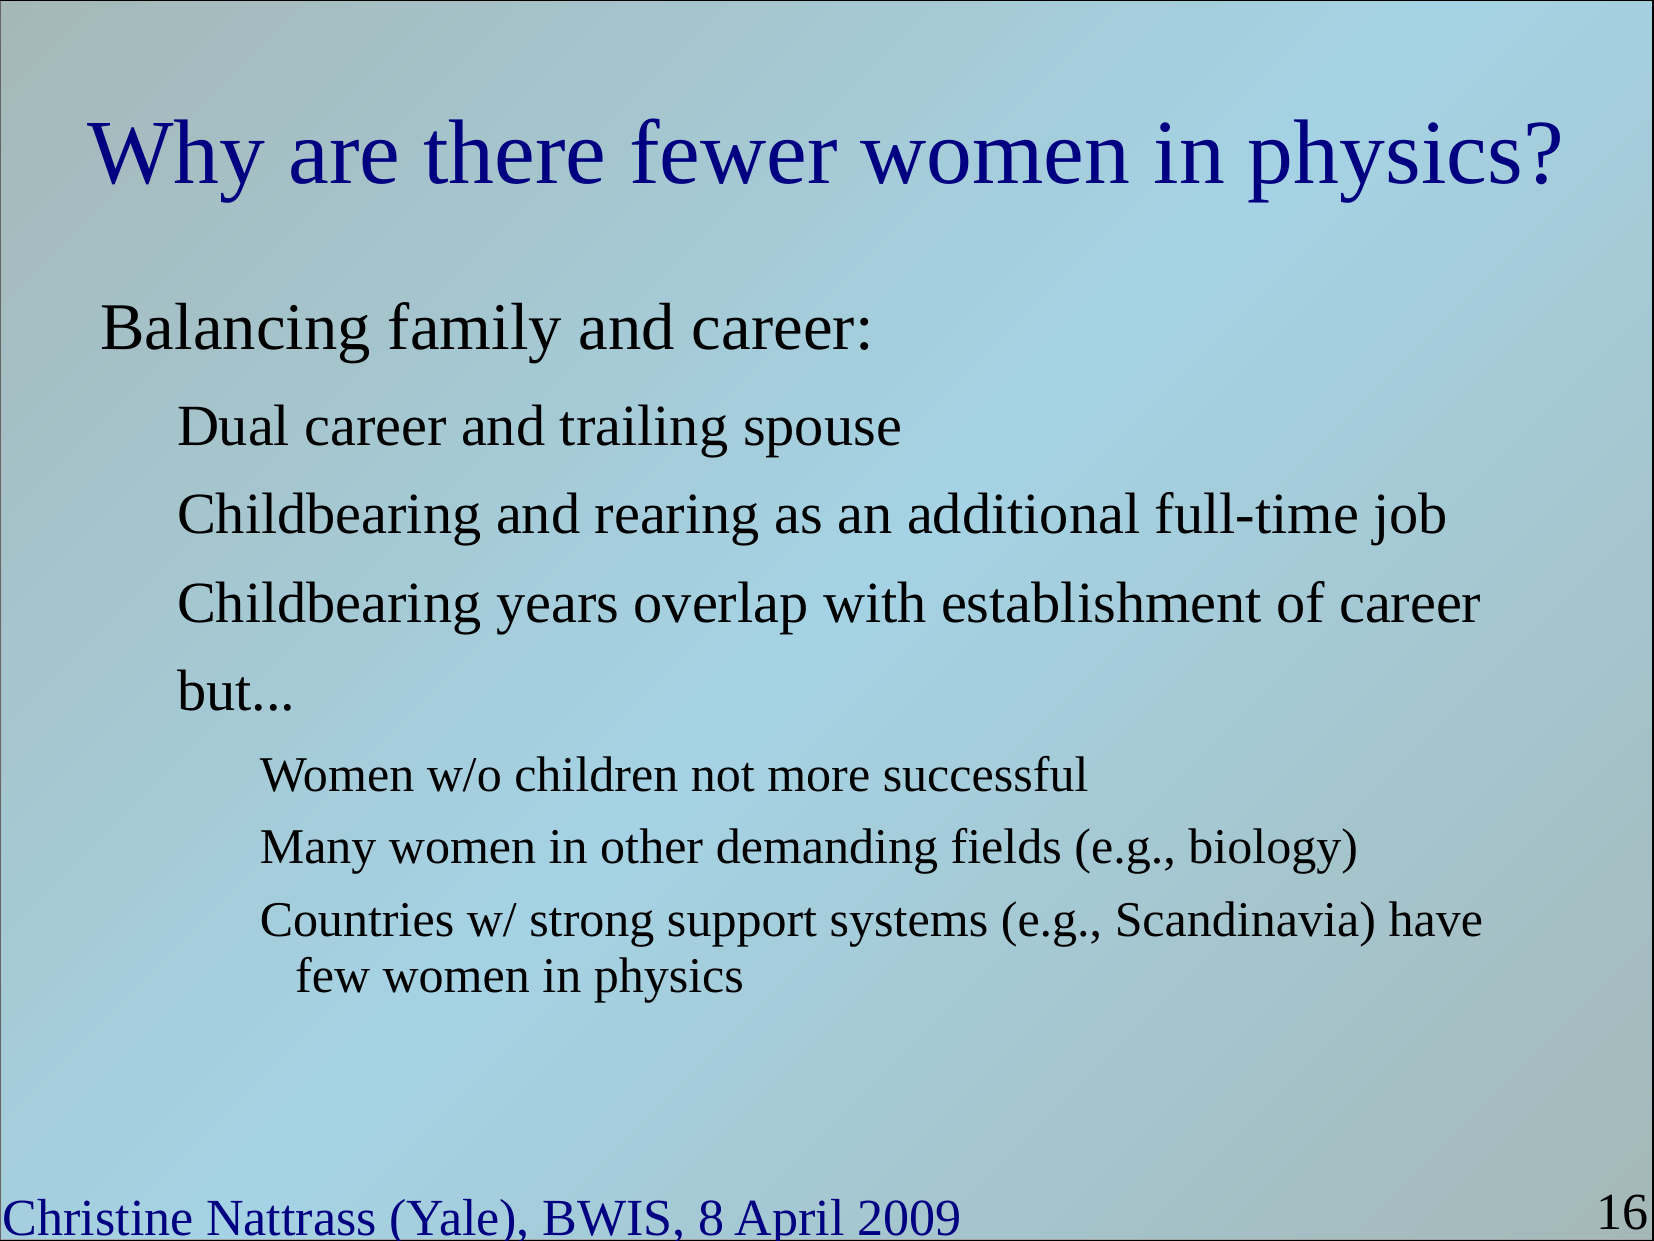

# Why are there fewer women in physics?
Balancing family and career:
Dual career and trailing spouse
Childbearing and rearing as an additional full-time job
Childbearing years overlap with establishment of career
but...
Women w/o children not more successful
Many women in other demanding fields (e.g., biology)
Countries w/ strong support systems (e.g., Scandinavia) have few women in physics